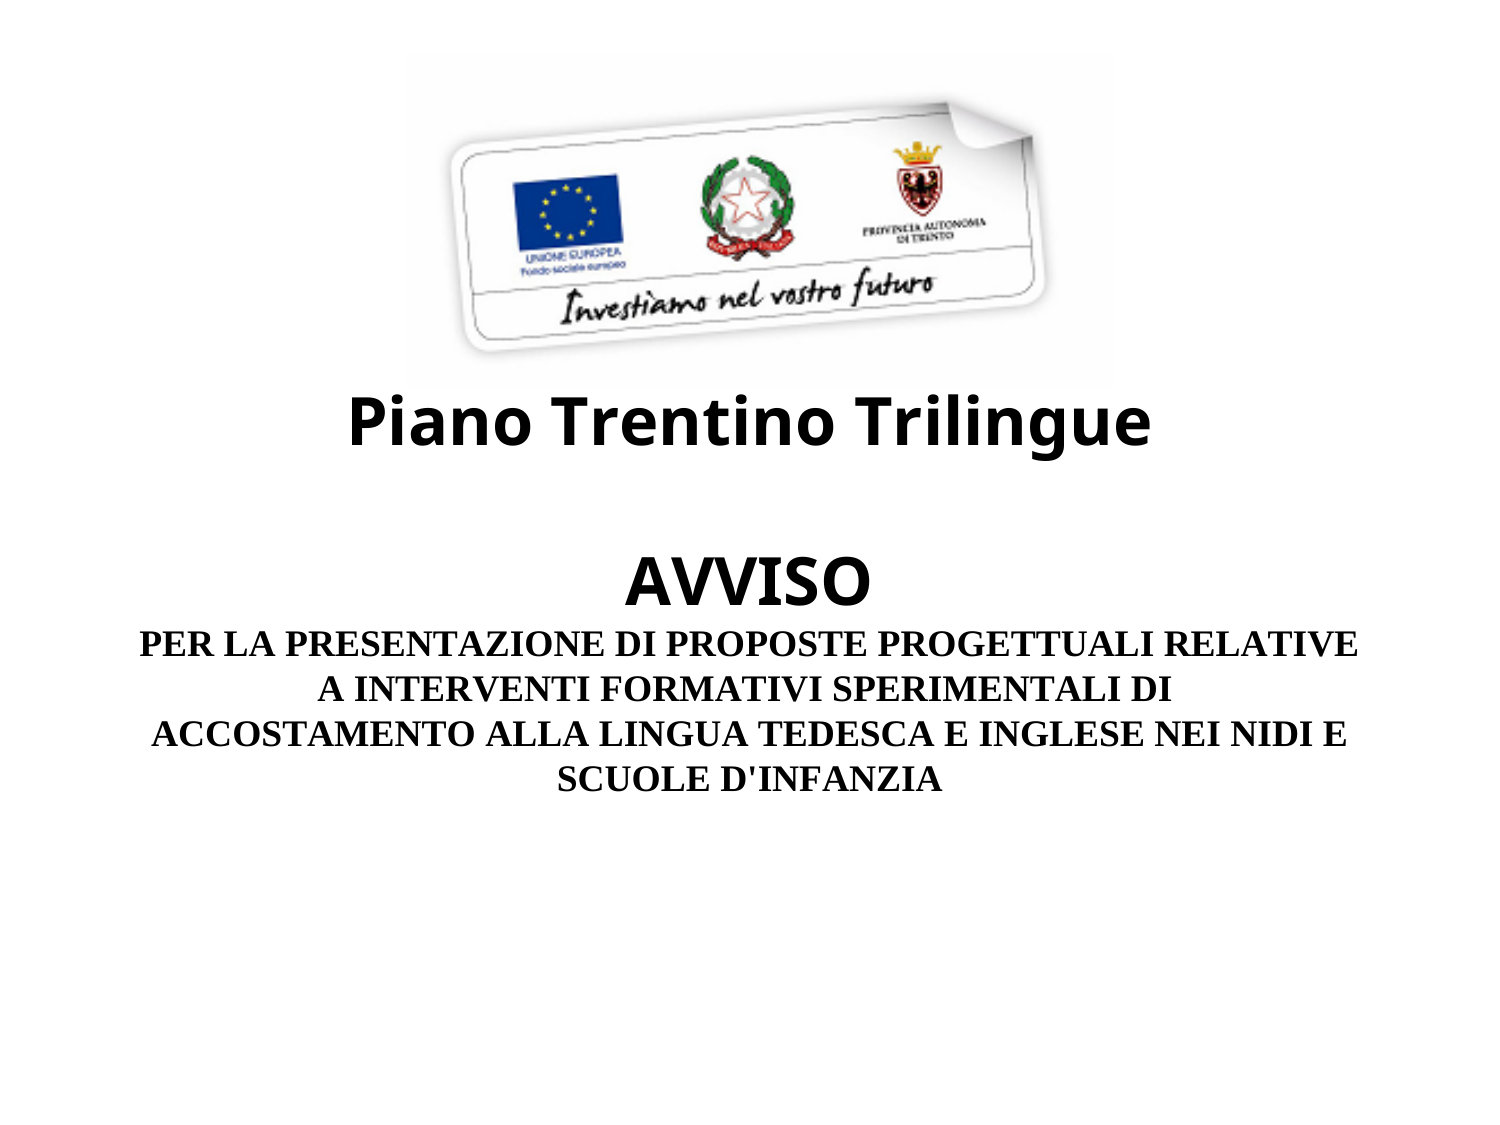

# Piano Trentino Trilingue AVVISO PER LA PRESENTAZIONE DI PROPOSTE PROGETTUALI RELATIVE A INTERVENTI FORMATIVI SPERIMENTALI DI ACCOSTAMENTO ALLA LINGUA TEDESCA E INGLESE NEI NIDI E SCUOLE D'INFANZIA